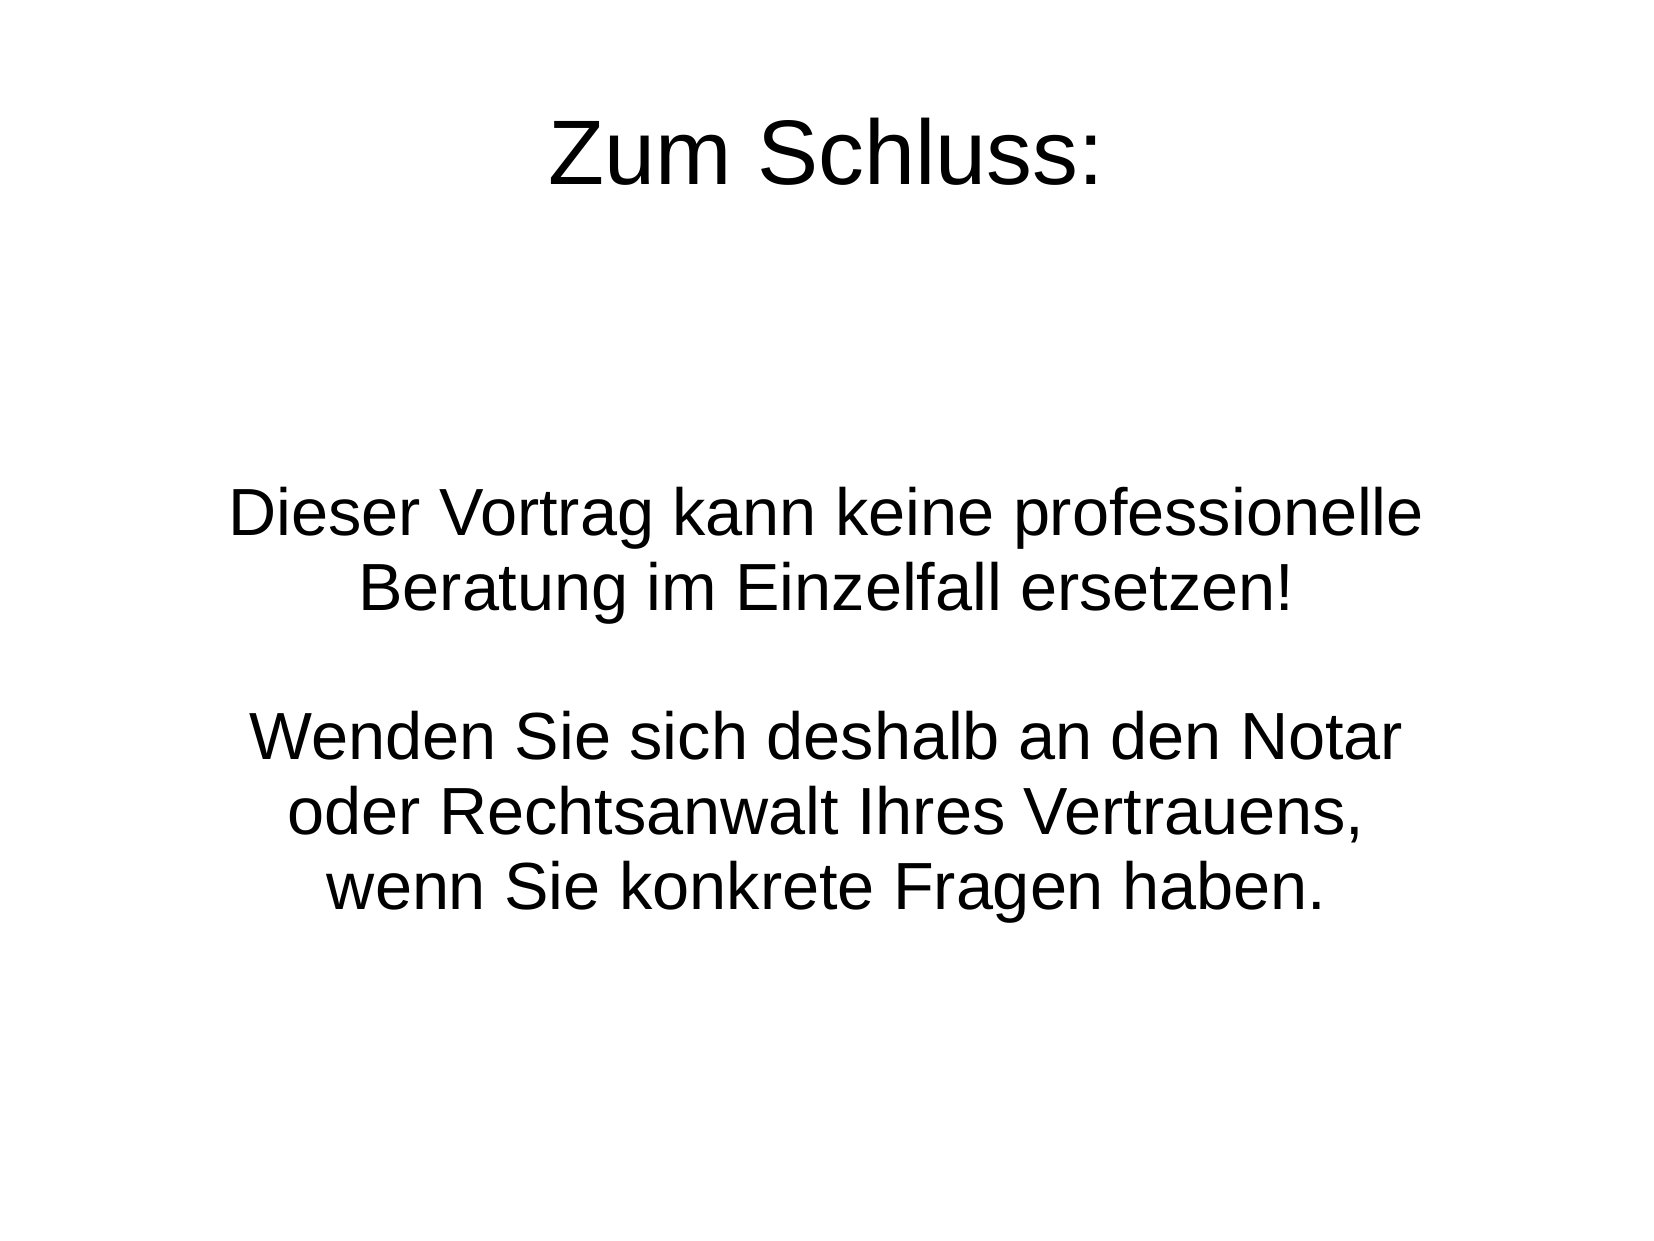

# Zum Schluss:
Dieser Vortrag kann keine professionelle
Beratung im Einzelfall ersetzen!
Wenden Sie sich deshalb an den Notar
oder Rechtsanwalt Ihres Vertrauens,
wenn Sie konkrete Fragen haben.